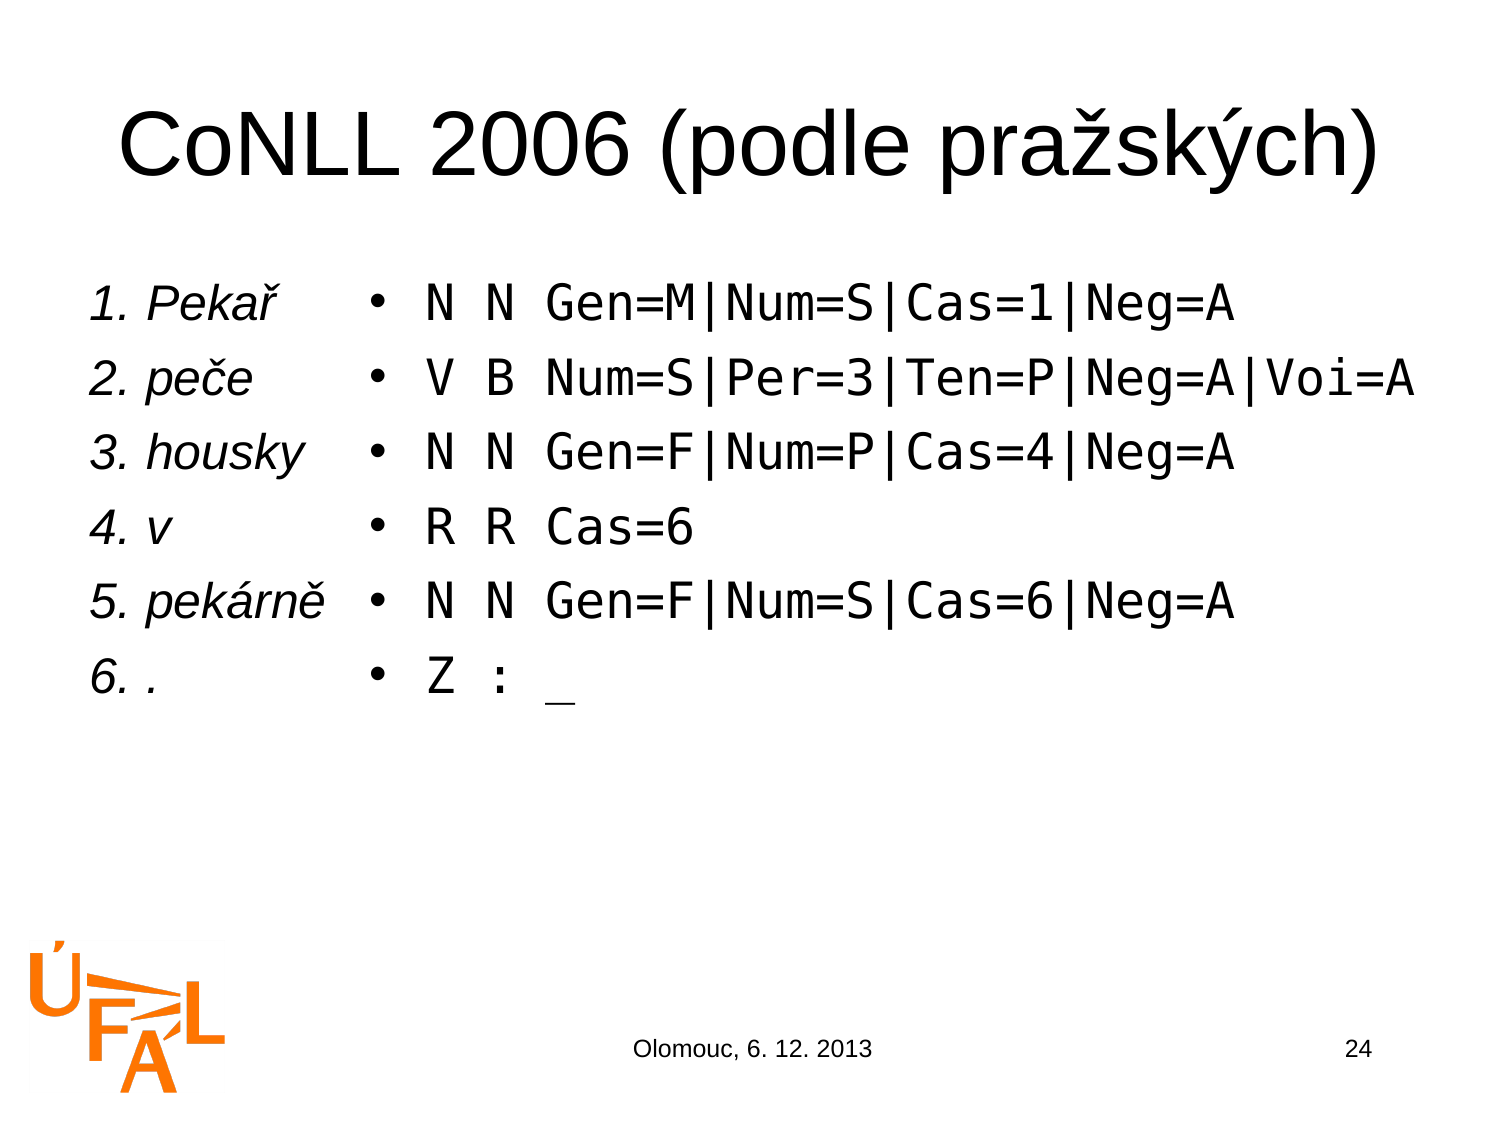

# CoNLL 2006 (podle pražských)
Pekař
peče
housky
v
pekárně
.
N N Gen=M|Num=S|Cas=1|Neg=A
V B Num=S|Per=3|Ten=P|Neg=A|Voi=A
N N Gen=F|Num=P|Cas=4|Neg=A
R R Cas=6
N N Gen=F|Num=S|Cas=6|Neg=A
Z : _
Olomouc, 6. 12. 2013
24